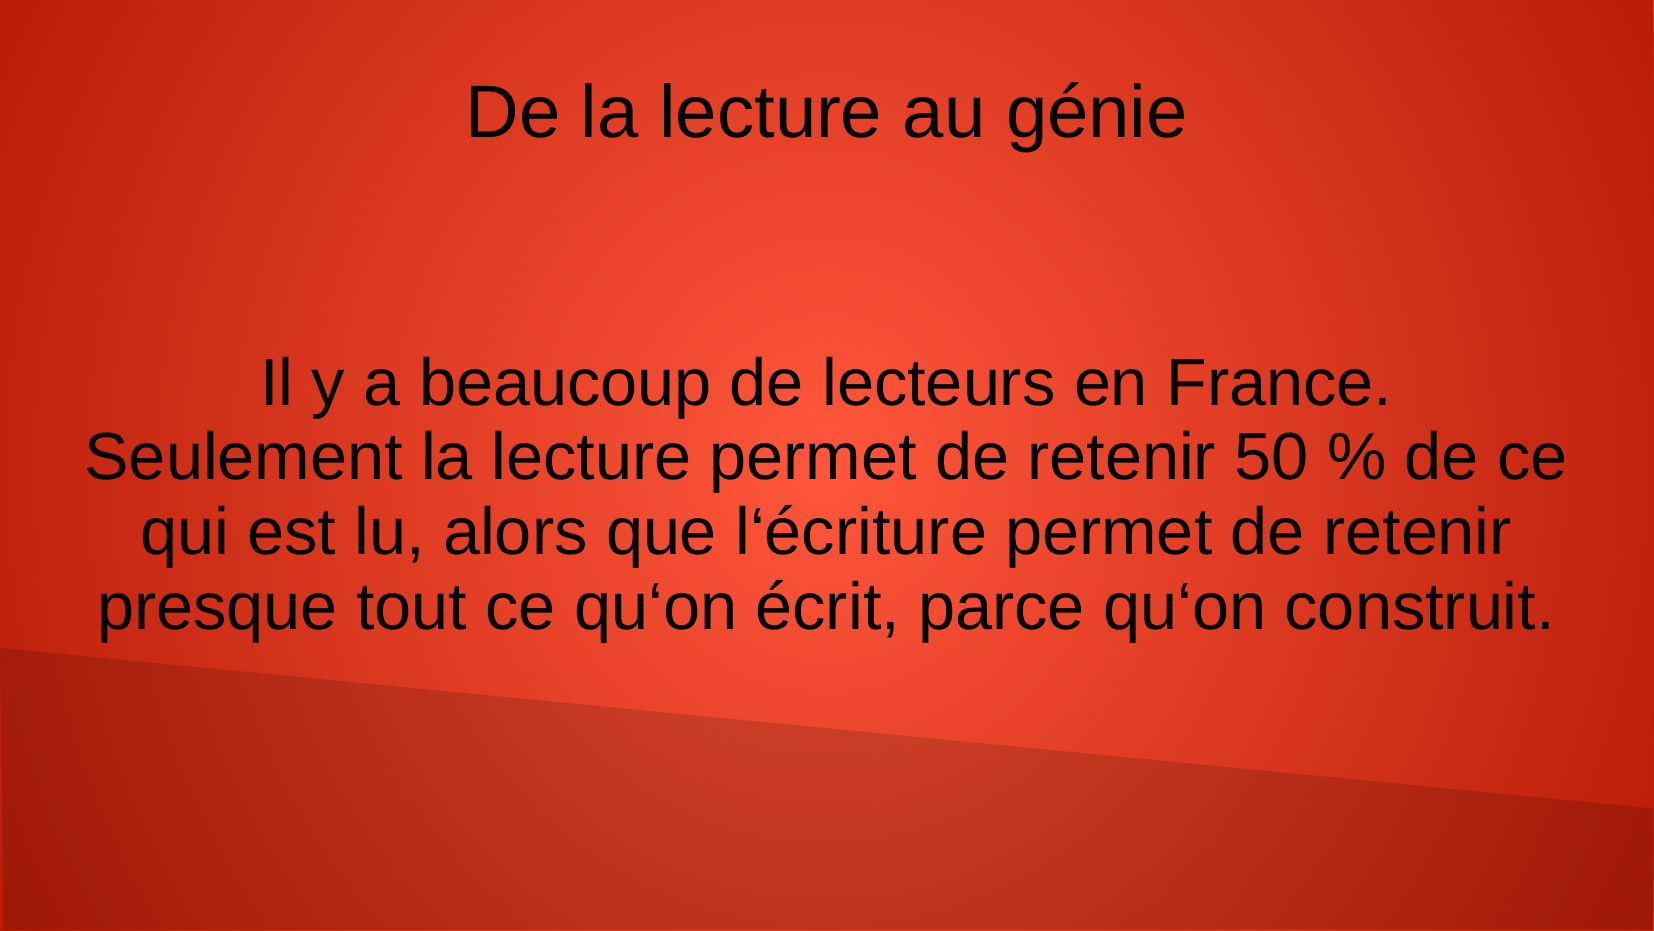

# De la lecture au génie
Il y a beaucoup de lecteurs en France.
Seulement la lecture permet de retenir 50 % de ce qui est lu, alors que l‘écriture permet de retenir presque tout ce qu‘on écrit, parce qu‘on construit.